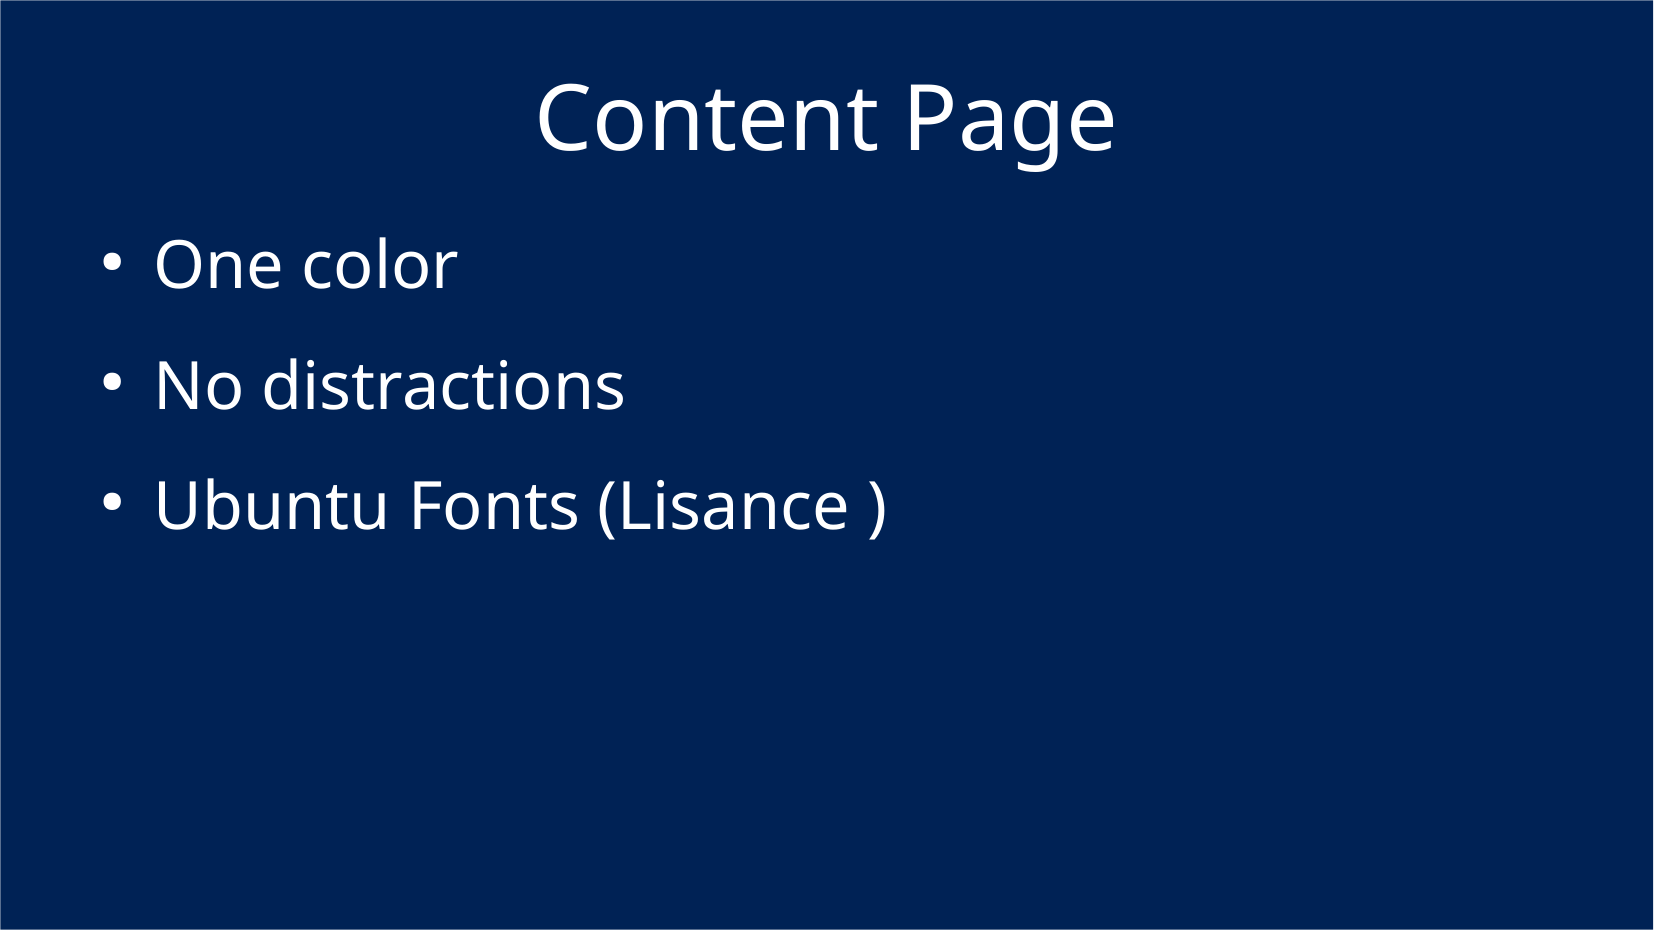

# Content Page
One color
No distractions
Ubuntu Fonts (Lisance )